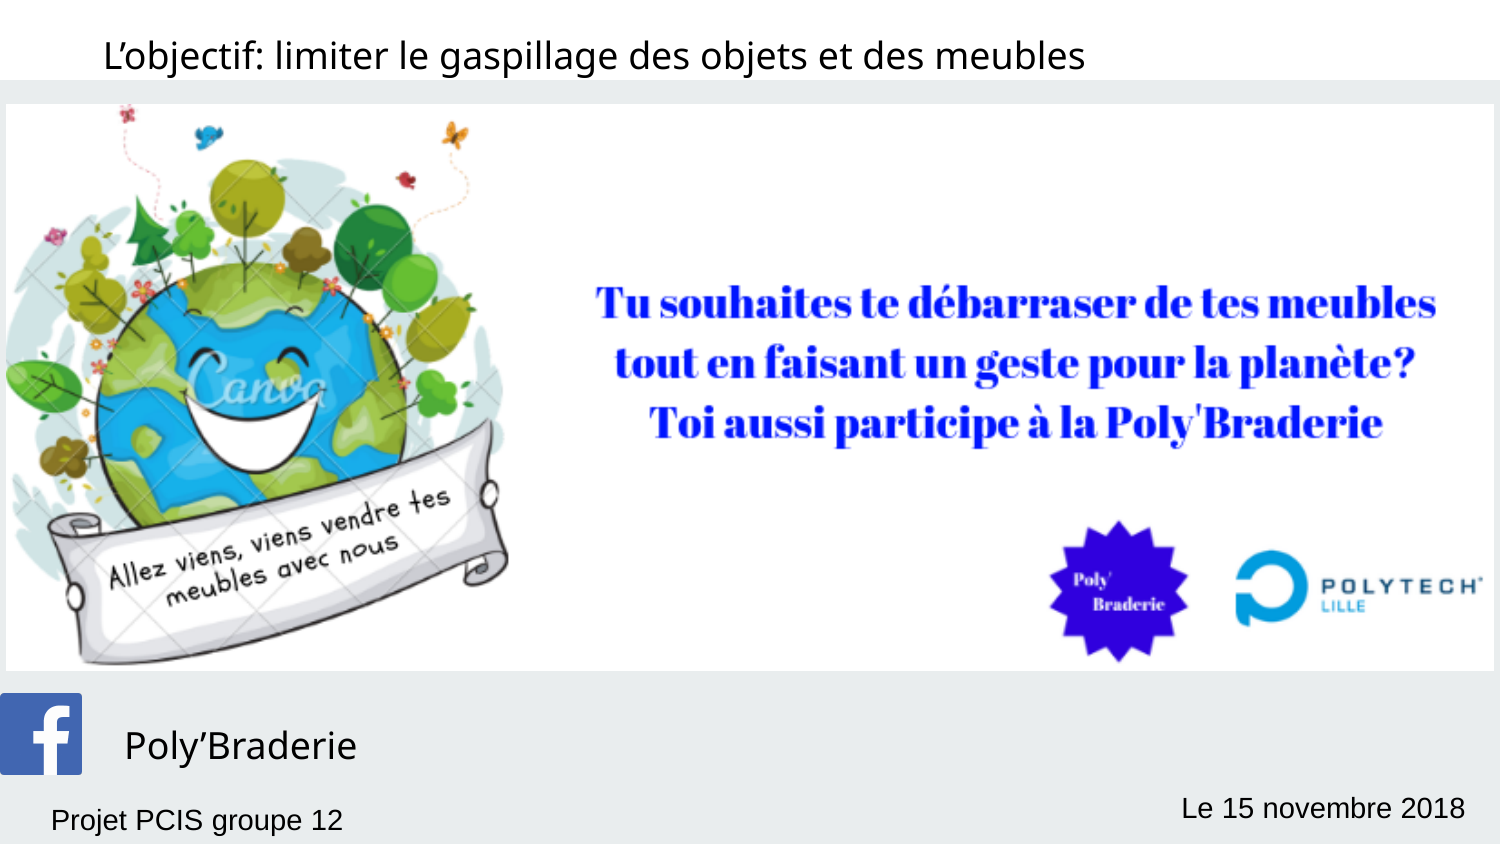

L’objectif: limiter le gaspillage des objets et des meubles
Poly’Braderie
Le 15 novembre 2018
Projet PCIS groupe 12